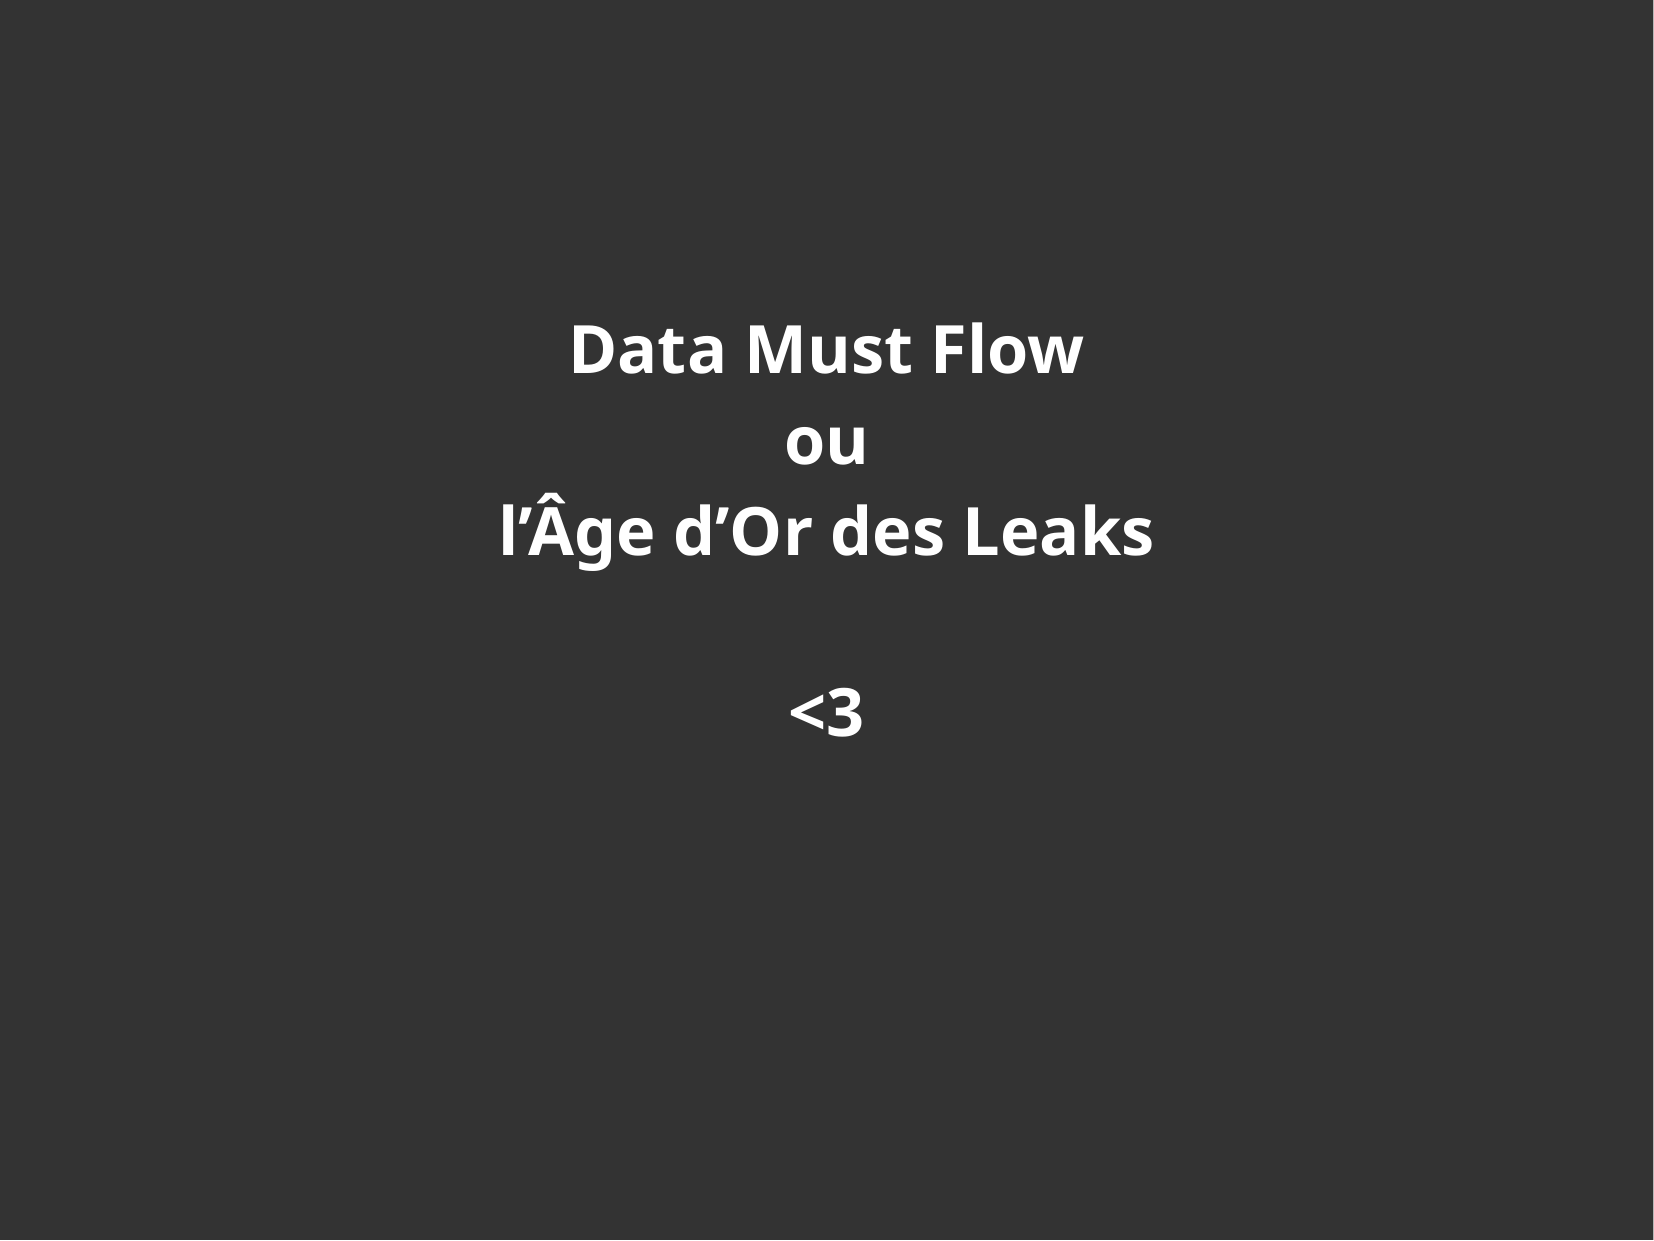

# Data Must Flow
ou
l’Âge d’Or des Leaks
<3